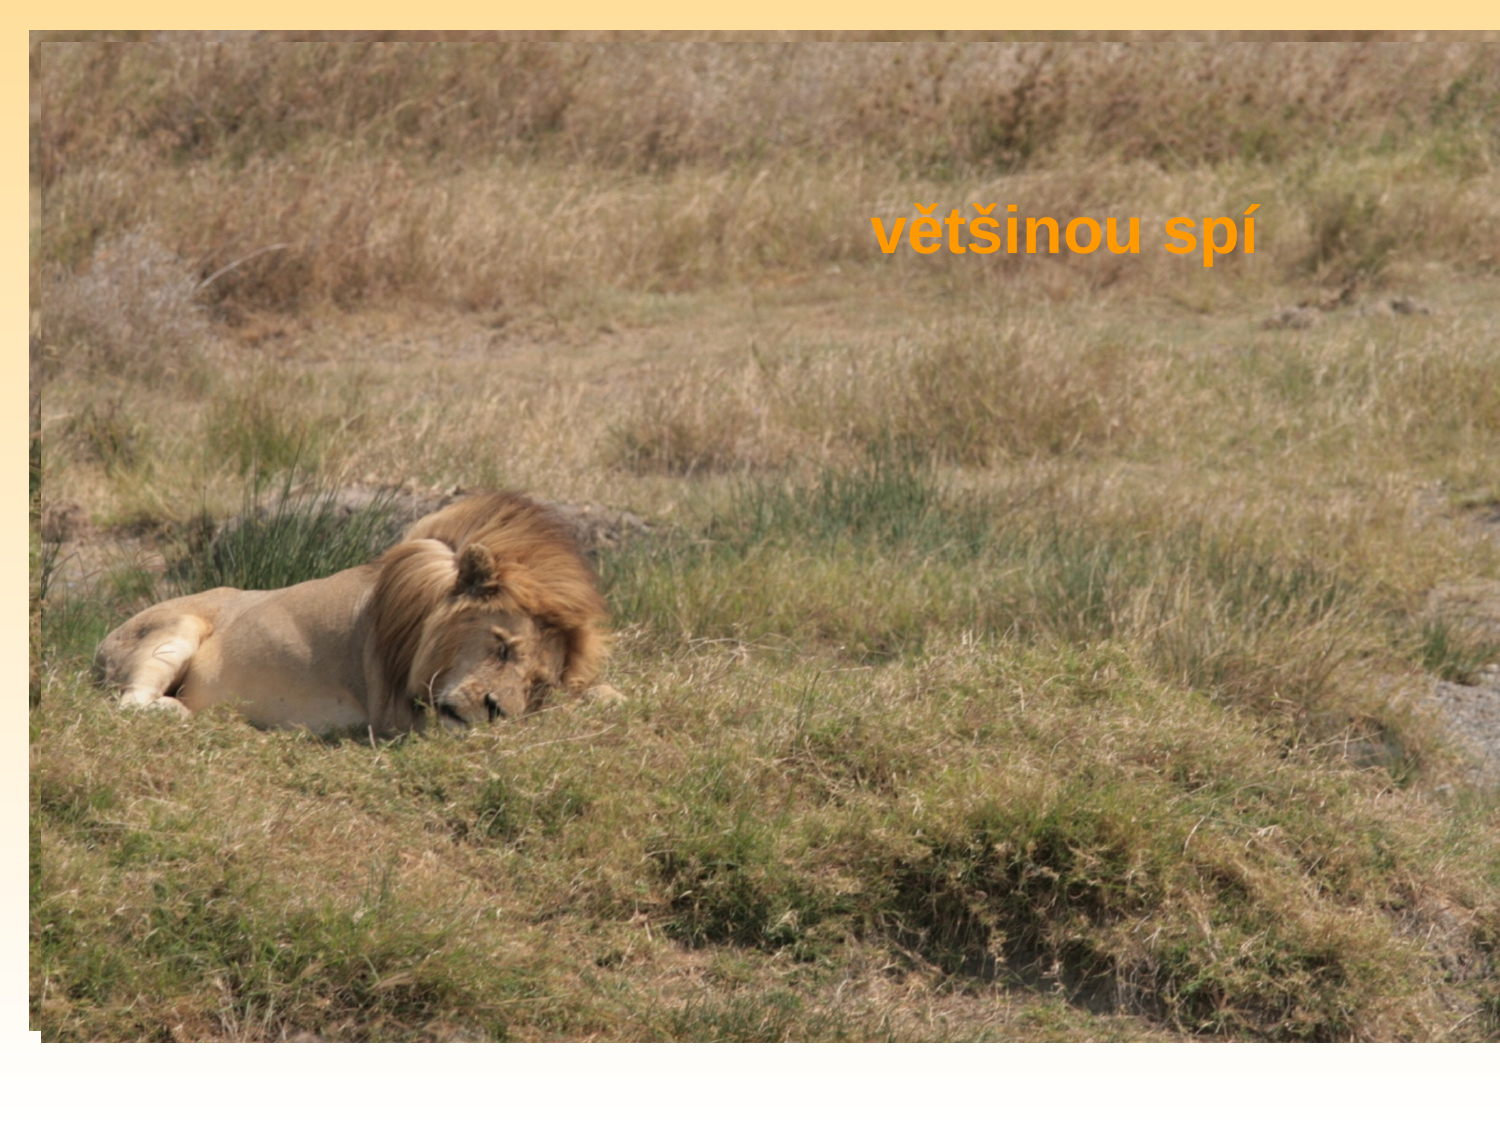

# JAKOU ČINNOSTÍ SE ZABÝVAJÍ LVI PŘES DEN?
přes den lvi odpočívají
většinou spí